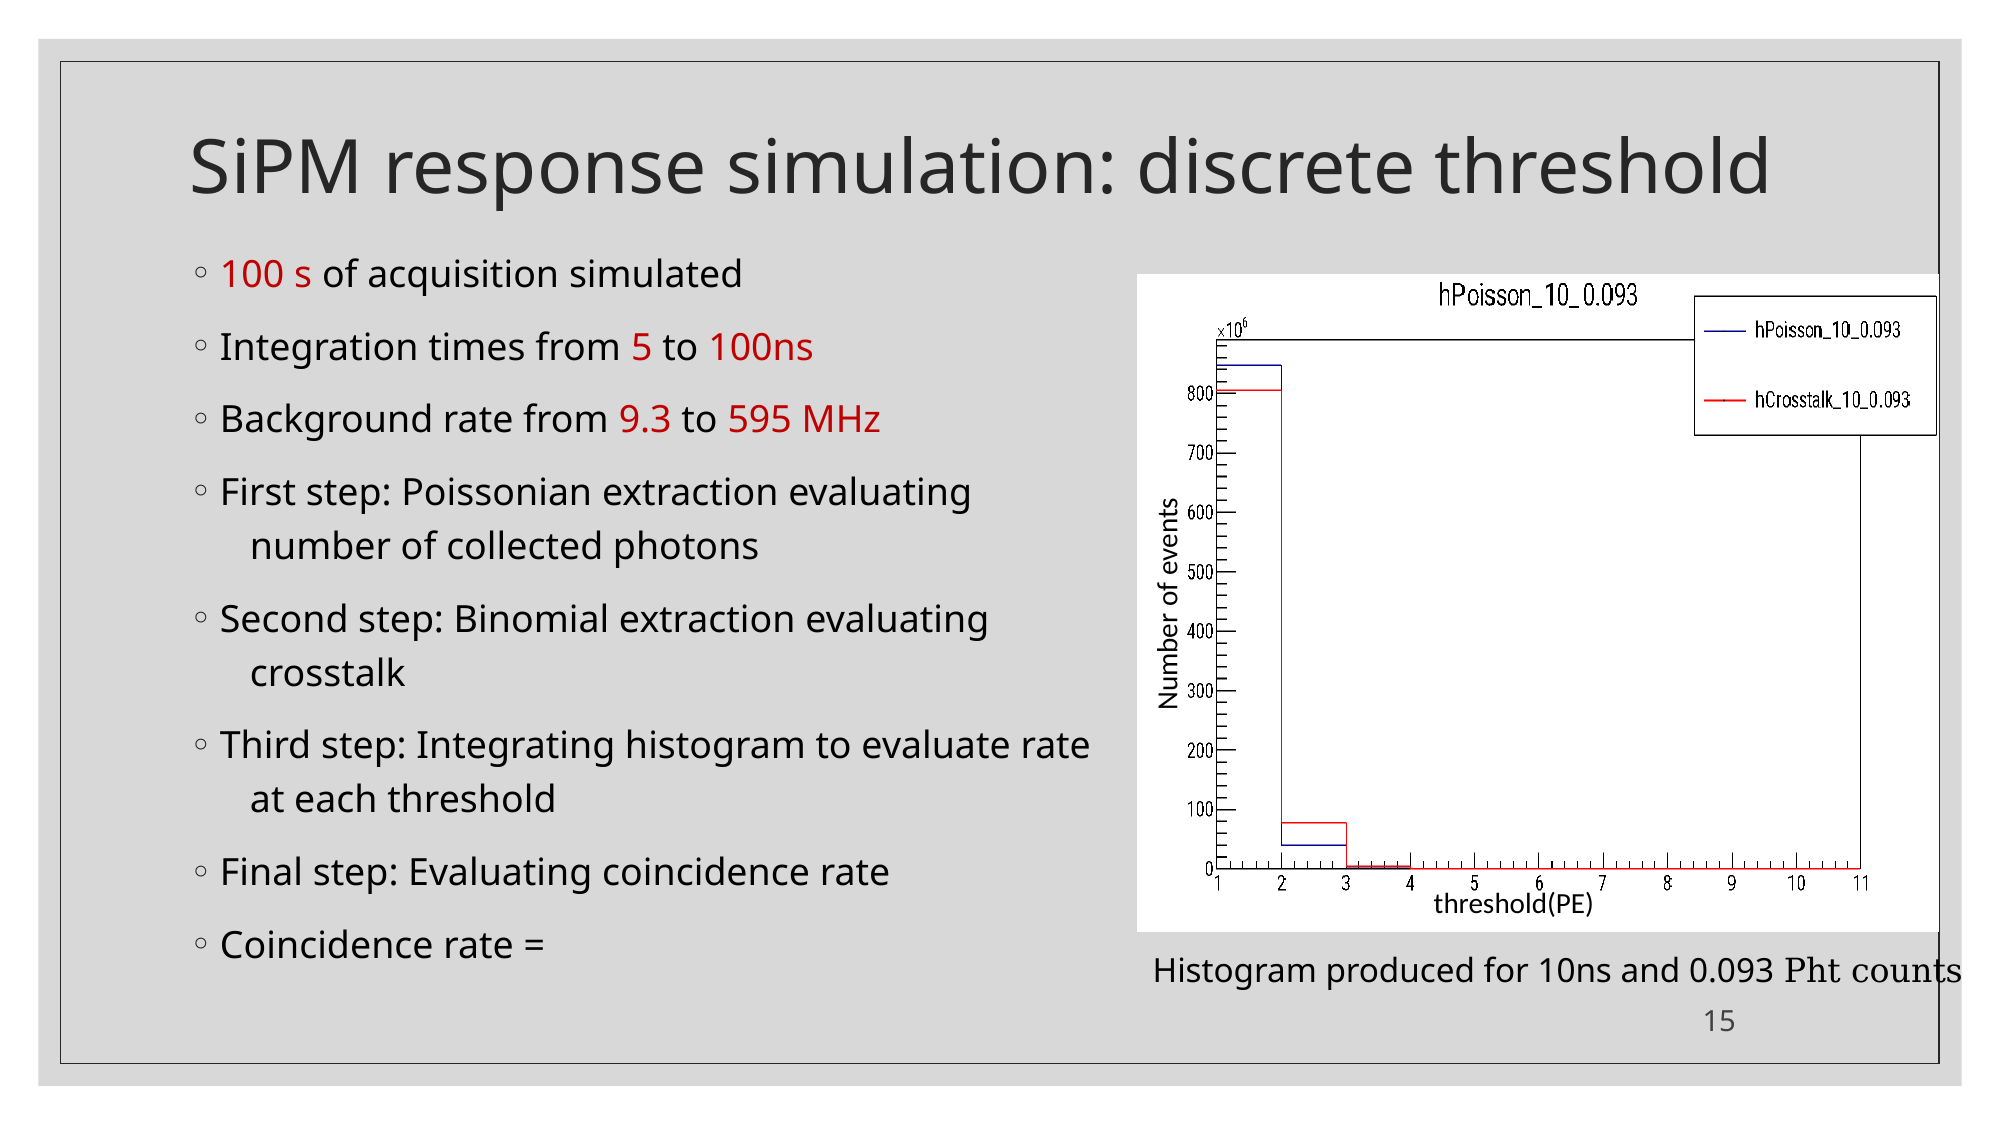

# SiPM response simulation: discrete threshold
100 s of acquisition simulated
Integration times from 5 to 100ns
Background rate from 9.3 to 595 MHz
First step: Poissonian extraction evaluating number of collected photons
Second step: Binomial extraction evaluating crosstalk
Third step: Integrating histogram to evaluate rate at each threshold
Final step: Evaluating coincidence rate
Coincidence rate =
Number of events
threshold(PE)
Histogram produced for 10ns and 0.093 Pht counts